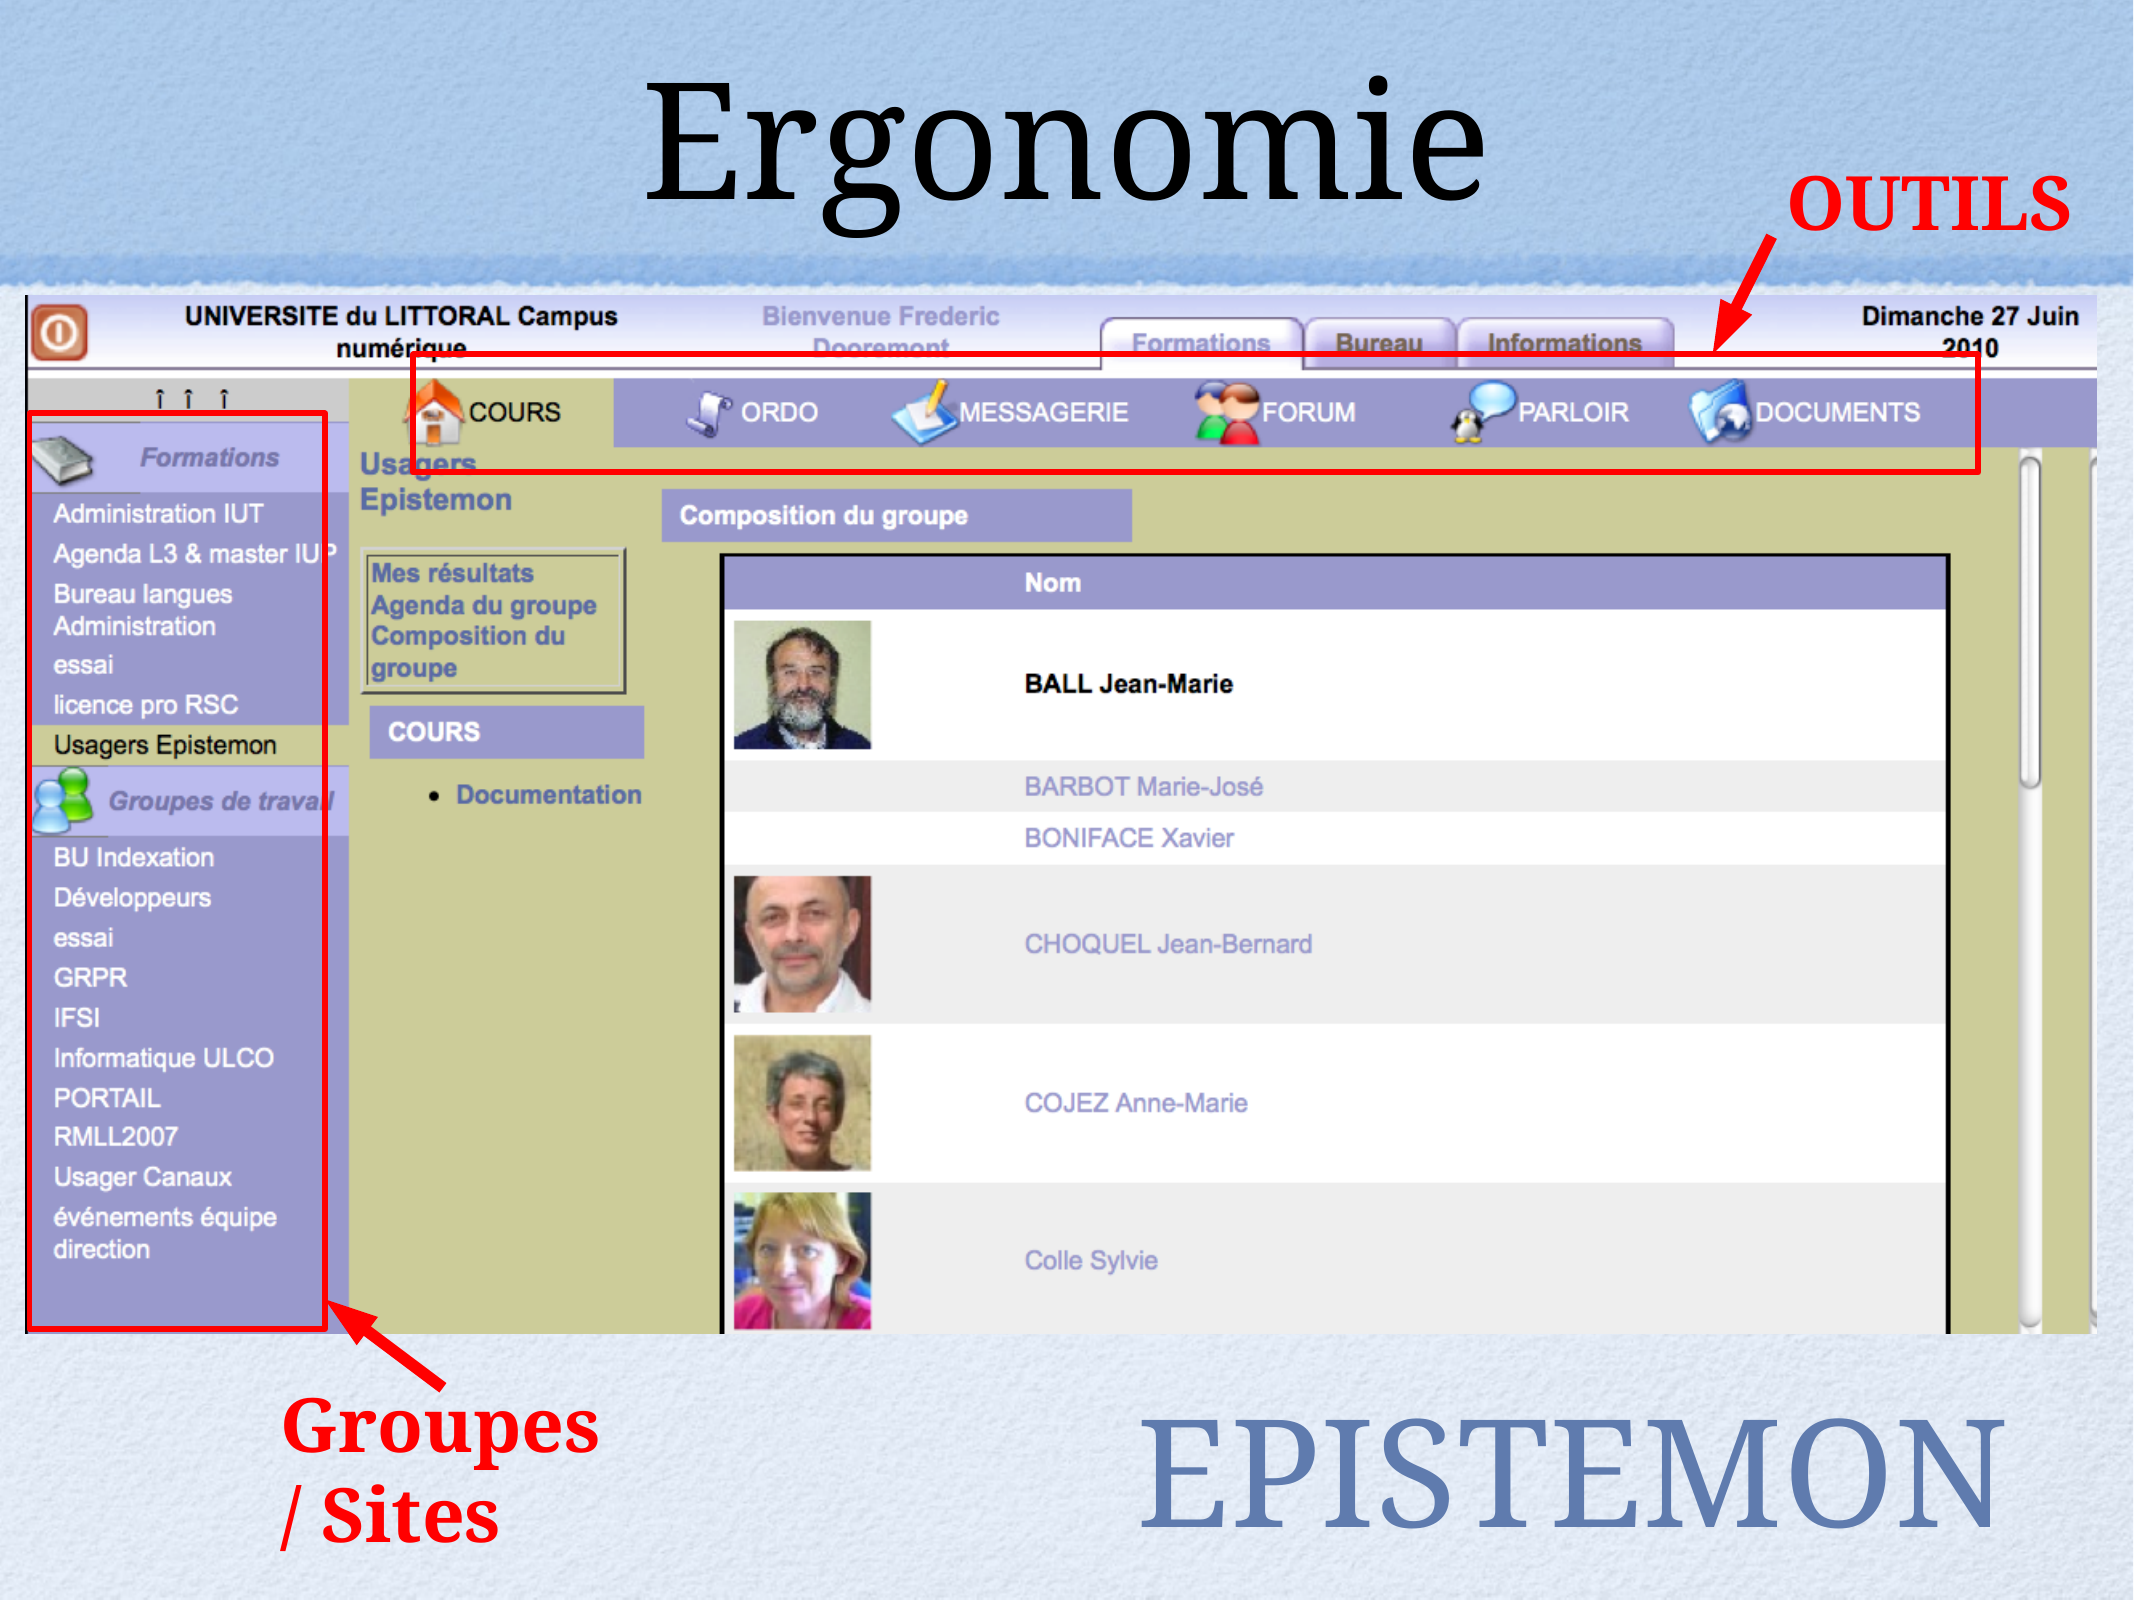

# Ergonomie
OUTILS
Groupes / Sites
EPISTEMON